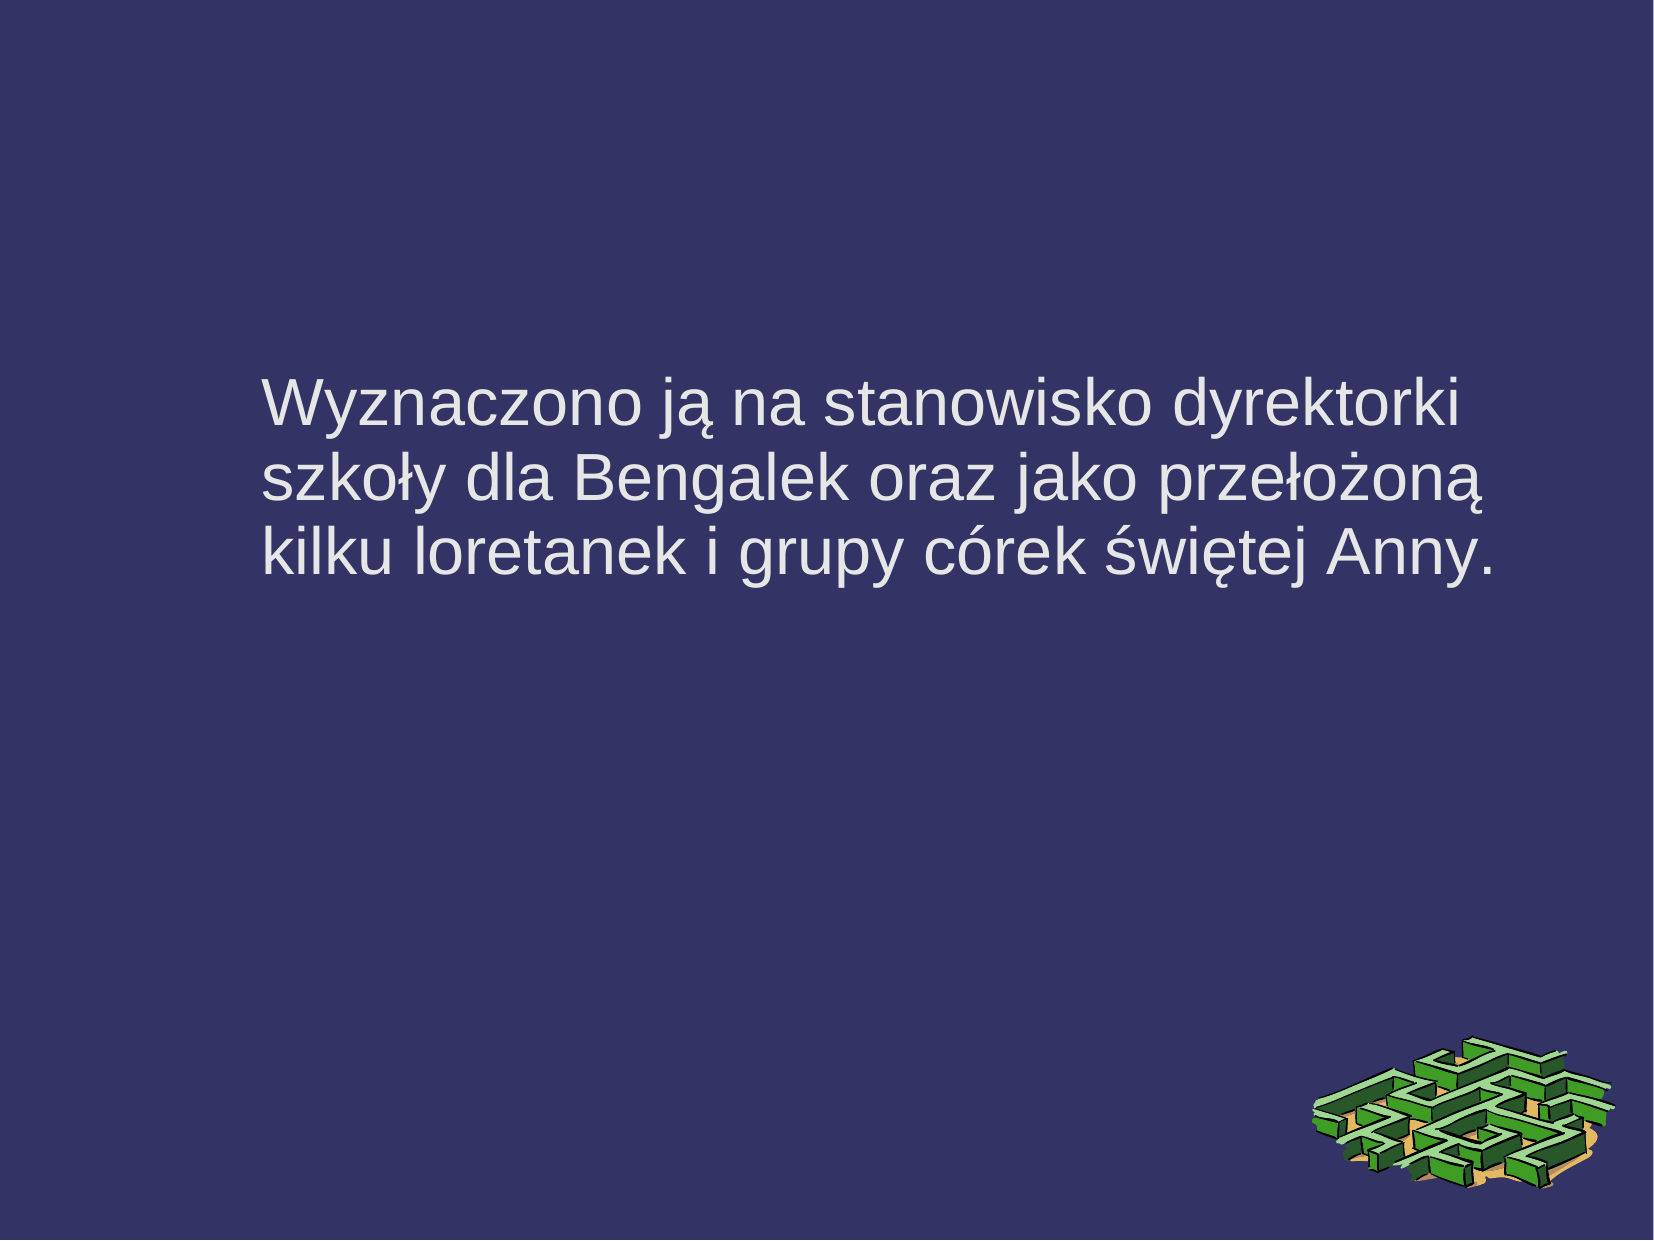

# Wyznaczono ją na stanowisko dyrektorki szkoły dla Bengalek oraz jako przełożoną kilku loretanek i grupy córek świętej Anny.